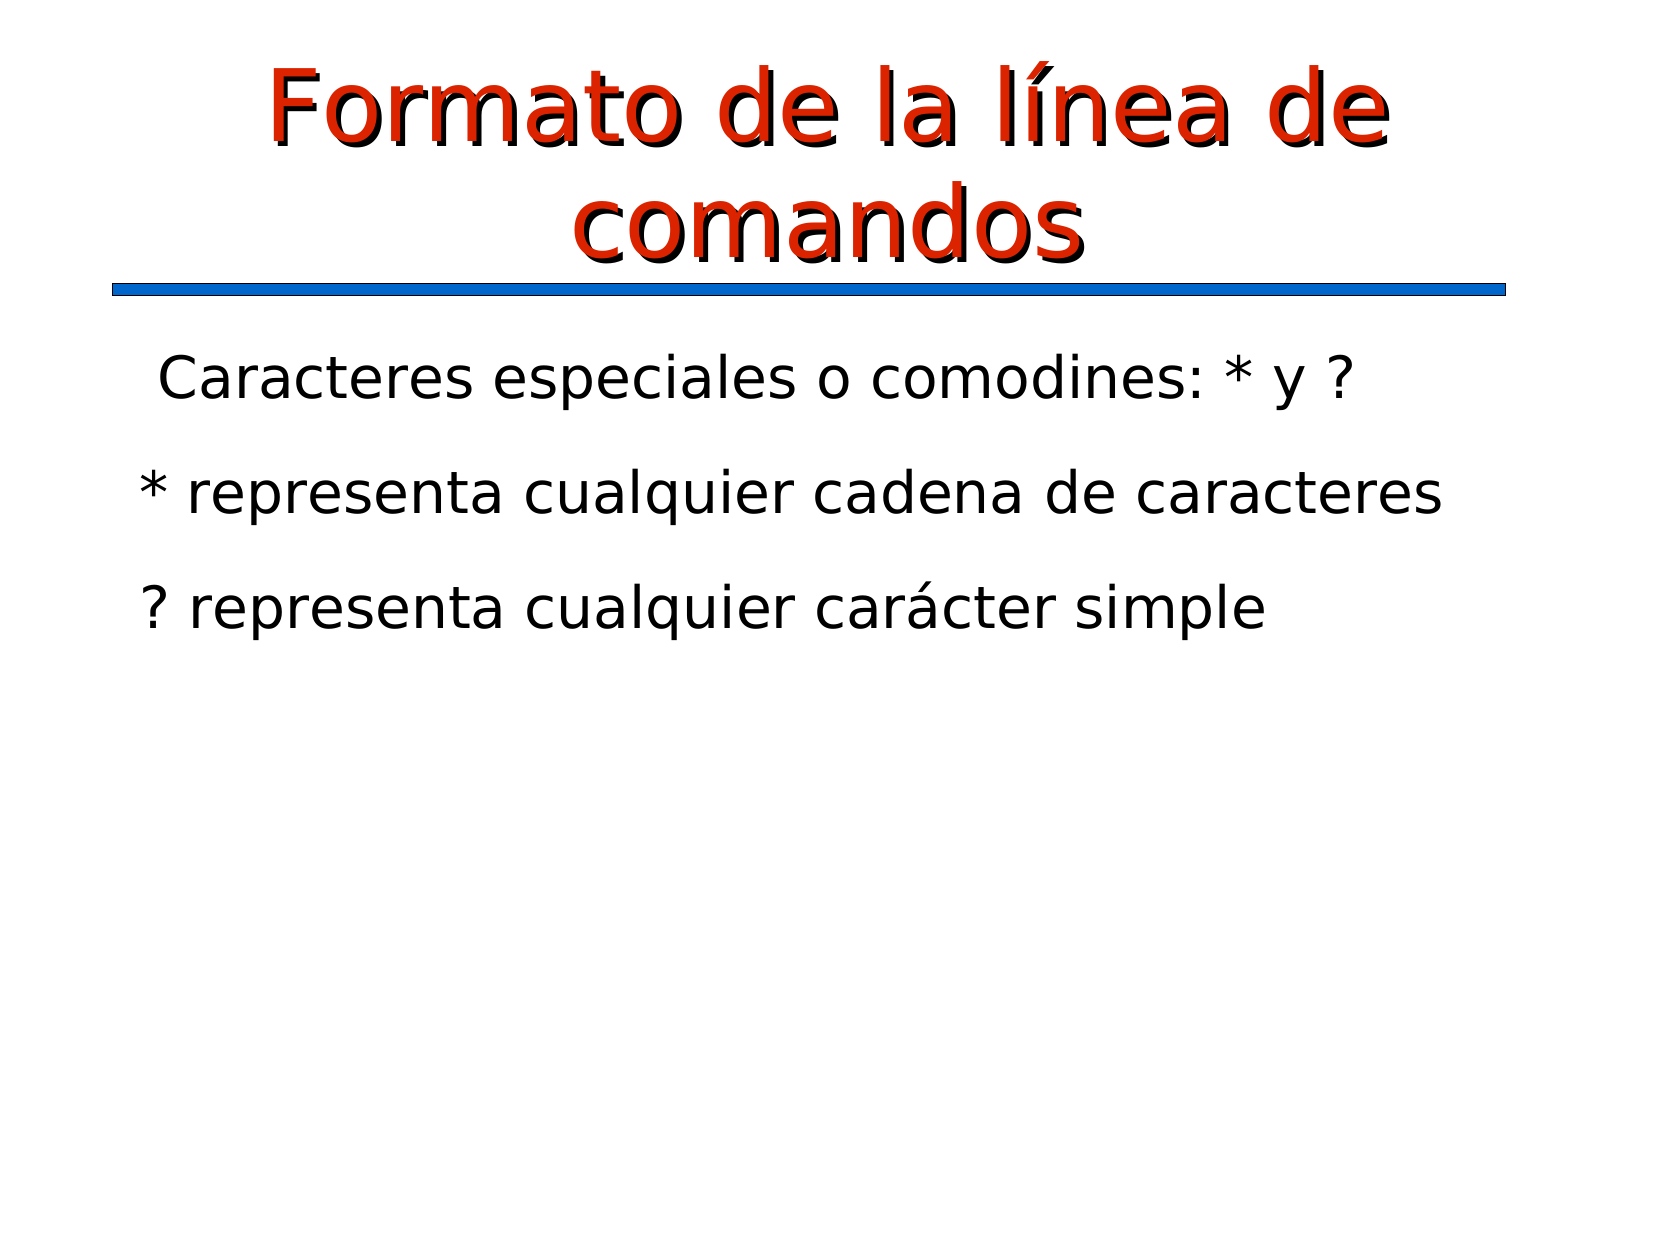

# Formato de la línea de comandos
 Caracteres especiales o comodines: * y ?
* representa cualquier cadena de caracteres
? representa cualquier carácter simple